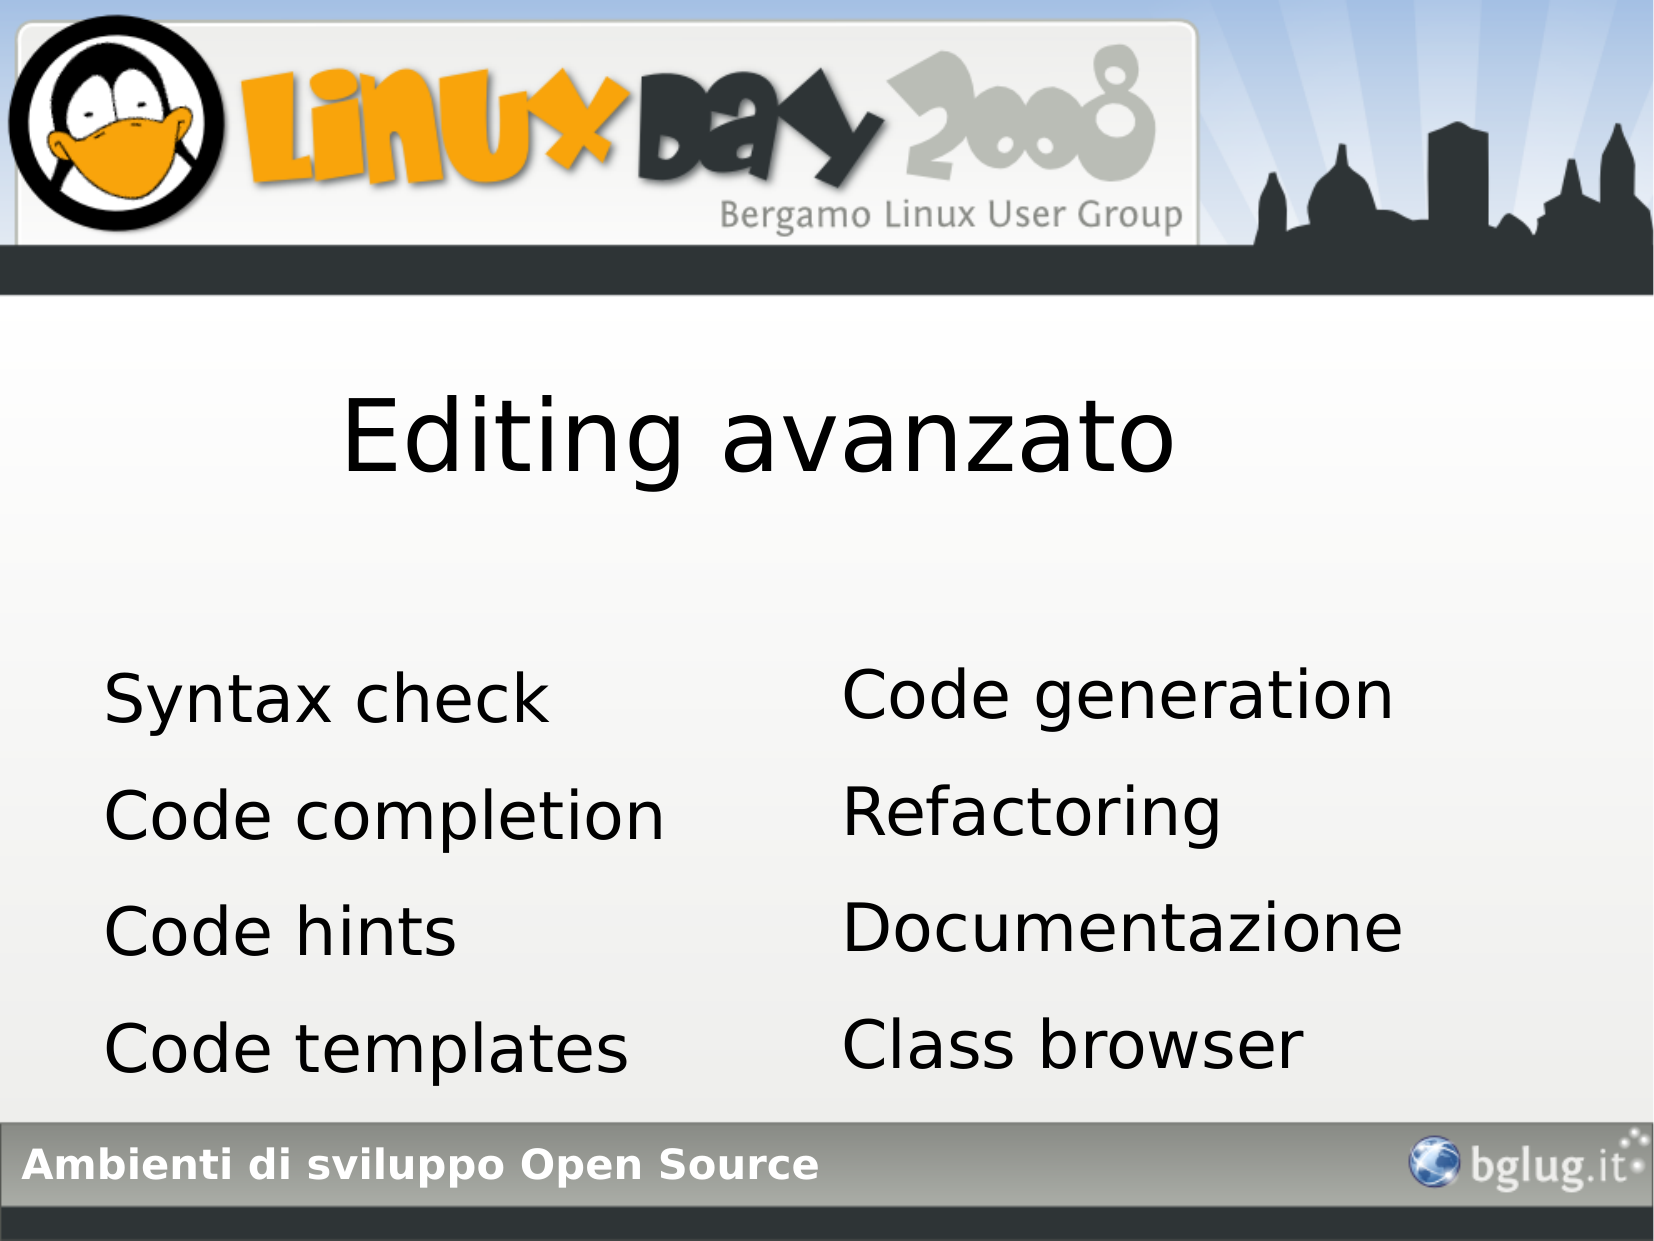

Editing avanzato
Code generation
Refactoring
Documentazione
Class browser
Syntax check
Code completion
Code hints
Code templates
Ambienti di sviluppo Open Source